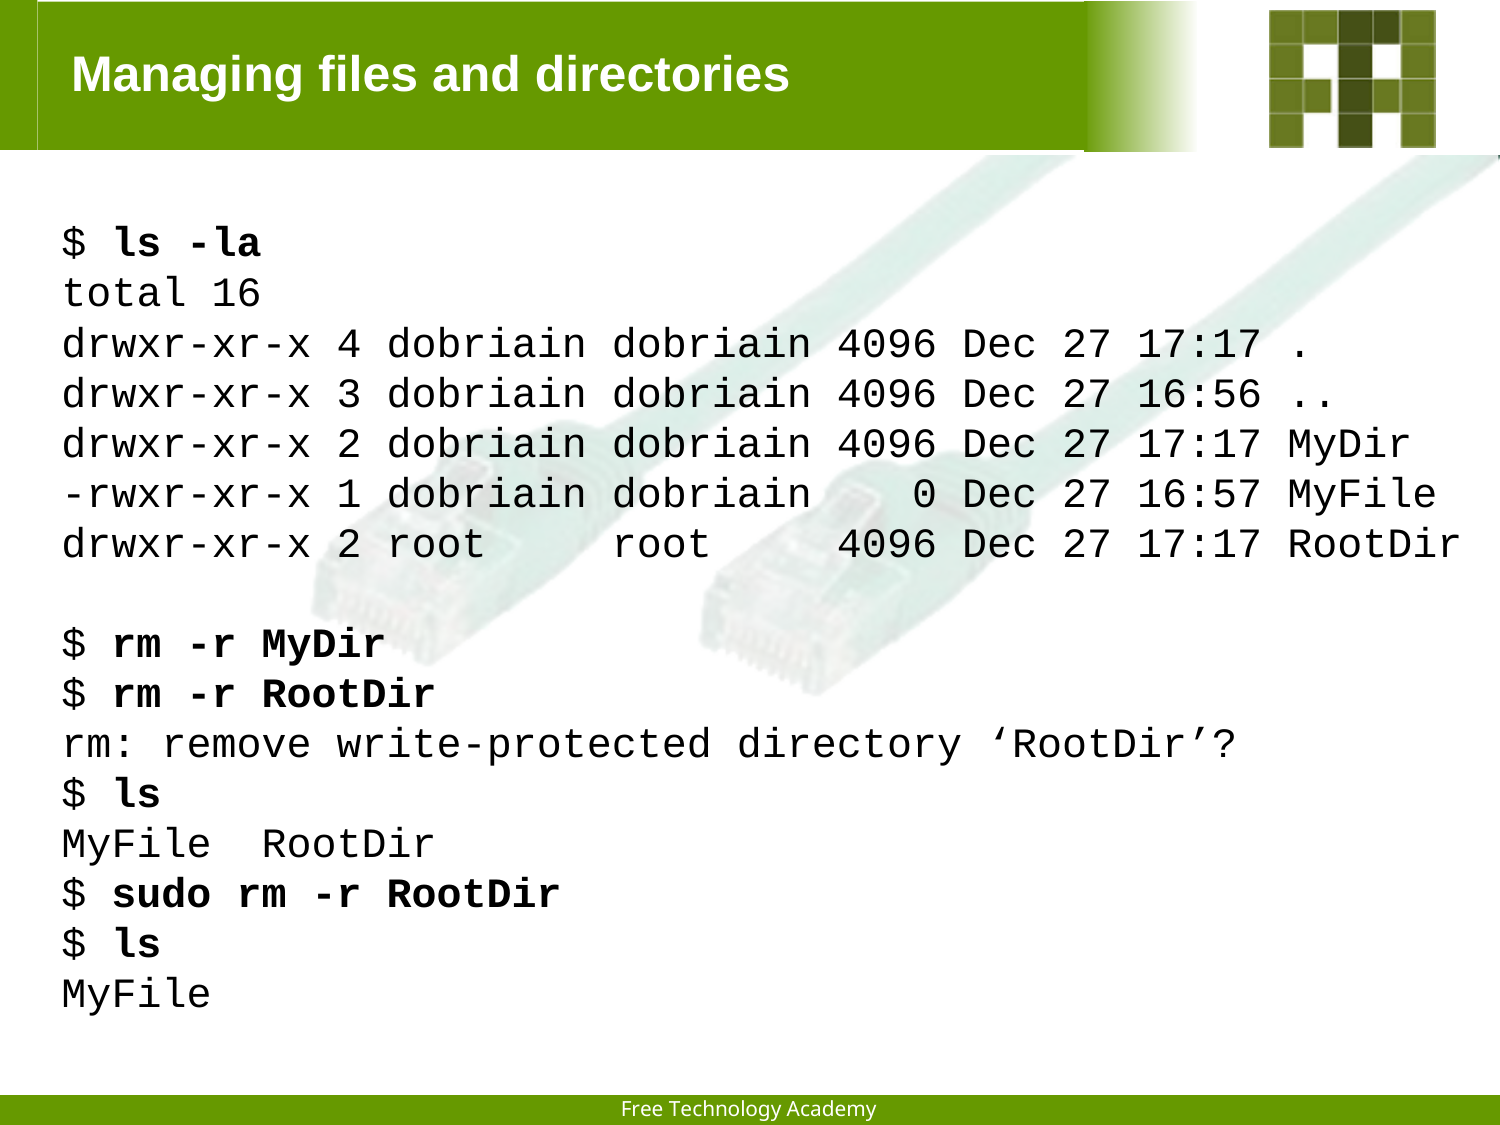

# Managing files and directories
$ ls -la
total 16
drwxr-xr-x 4 dobriain dobriain 4096 Dec 27 17:17 .
drwxr-xr-x 3 dobriain dobriain 4096 Dec 27 16:56 ..
drwxr-xr-x 2 dobriain dobriain 4096 Dec 27 17:17 MyDir
-rwxr-xr-x 1 dobriain dobriain 0 Dec 27 16:57 MyFile
drwxr-xr-x 2 root root 4096 Dec 27 17:17 RootDir
$ rm -r MyDir
$ rm -r RootDir
rm: remove write-protected directory ‘RootDir’?
$ ls
MyFile RootDir
$ sudo rm -r RootDir
$ ls
MyFile